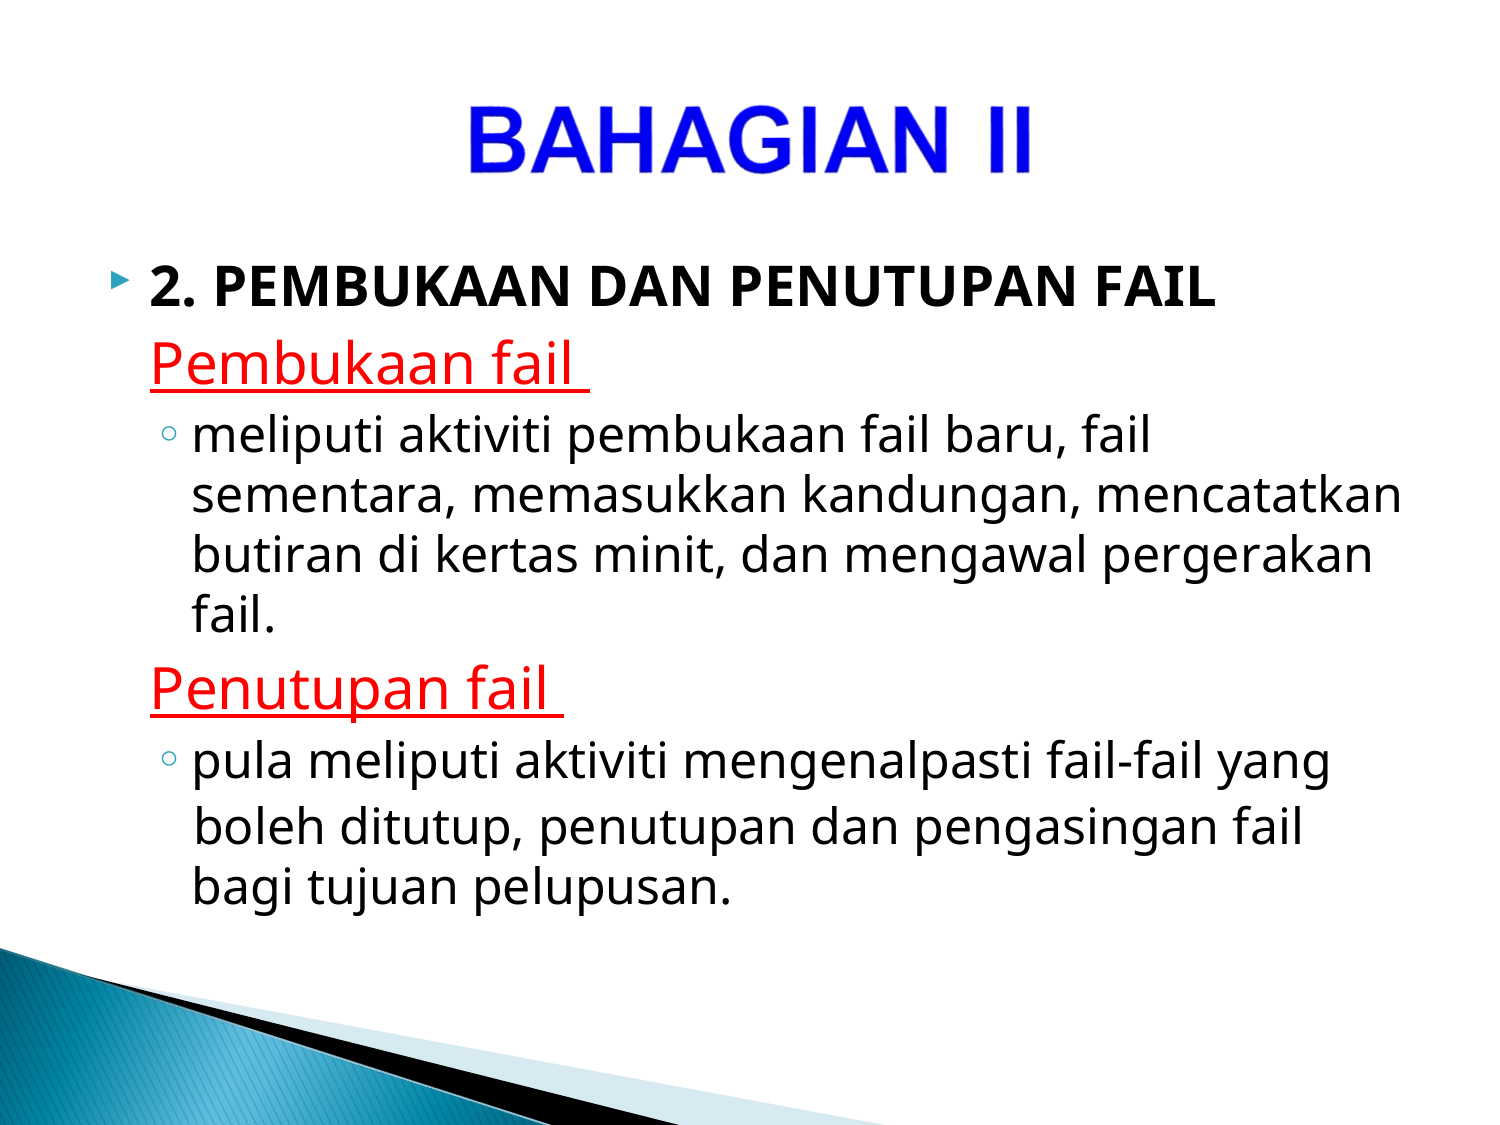

# 2. PEMBUKAAN DAN PENUTUPAN FAIL
Pembukaan fail
meliputi aktiviti pembukaan fail baru, fail sementara, memasukkan kandungan, mencatatkan butiran di kertas minit, dan mengawal pergerakan fail.
Penutupan fail
pula meliputi aktiviti mengenalpasti fail-fail yang
 boleh ditutup, penutupan dan pengasingan fail bagi tujuan pelupusan.